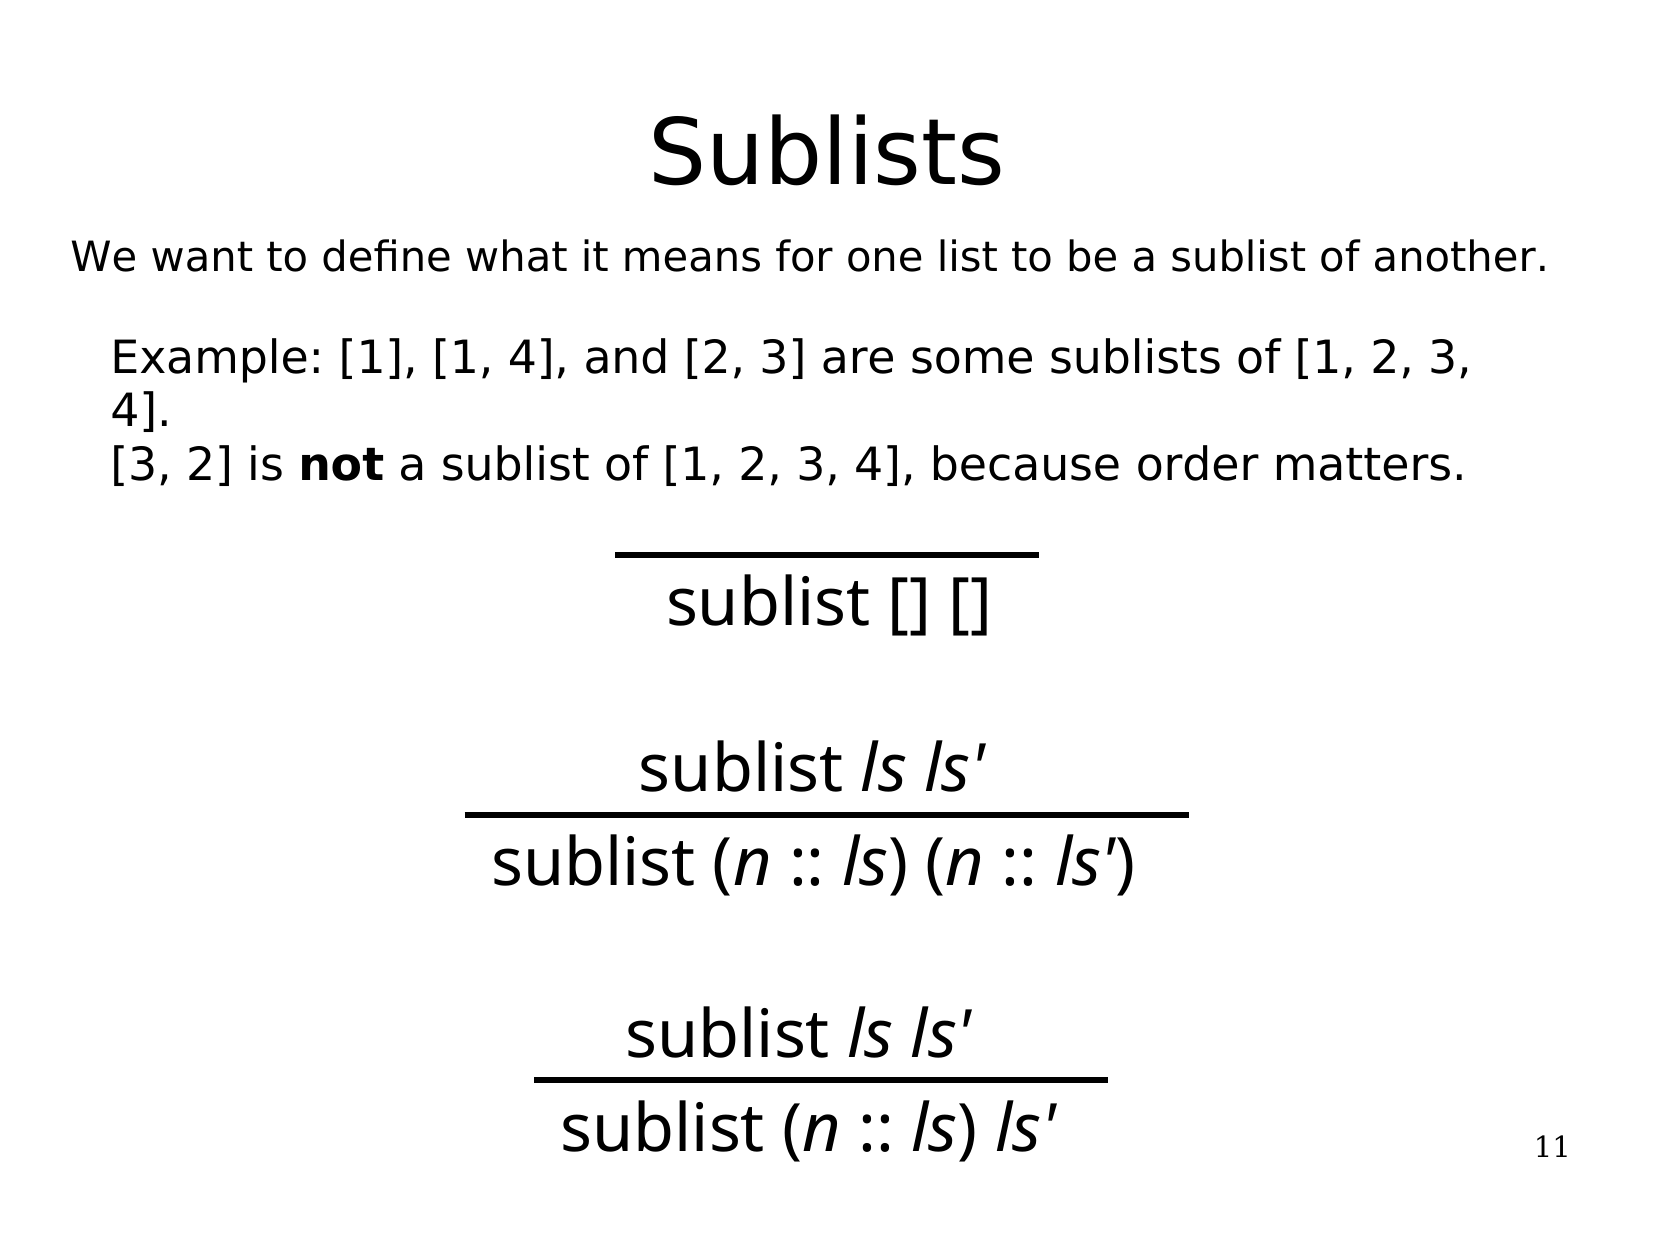

# Sublists
We want to define what it means for one list to be a sublist of another.
Example: [1], [1, 4], and [2, 3] are some sublists of [1, 2, 3, 4].
[3, 2] is not a sublist of [1, 2, 3, 4], because order matters.
sublist [] []
sublist ls ls'
sublist (n :: ls) (n :: ls')
sublist ls ls'
sublist (n :: ls) ls'
11